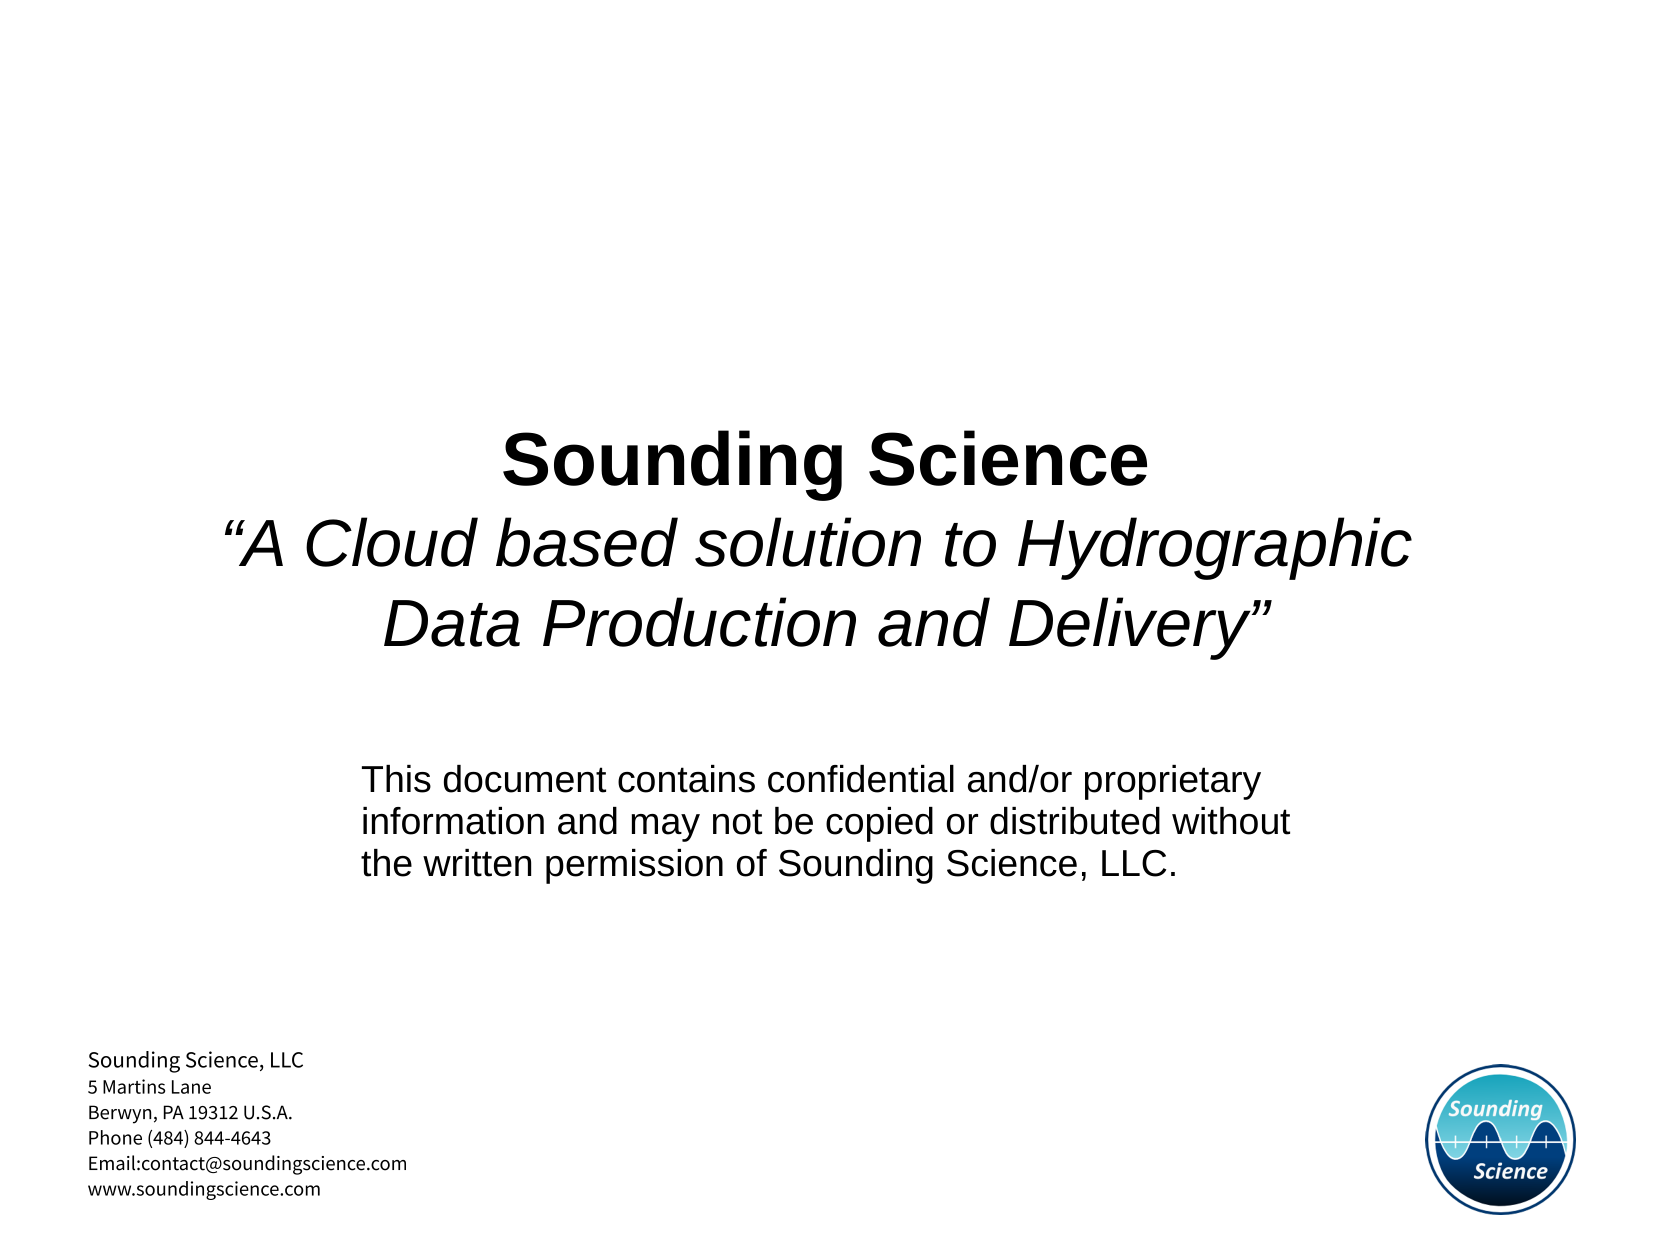

Sounding Science
“A Cloud based solution to Hydrographic
Data Production and Delivery”
This document contains confidential and/or proprietary information and may not be copied or distributed without the written permission of Sounding Science, LLC.